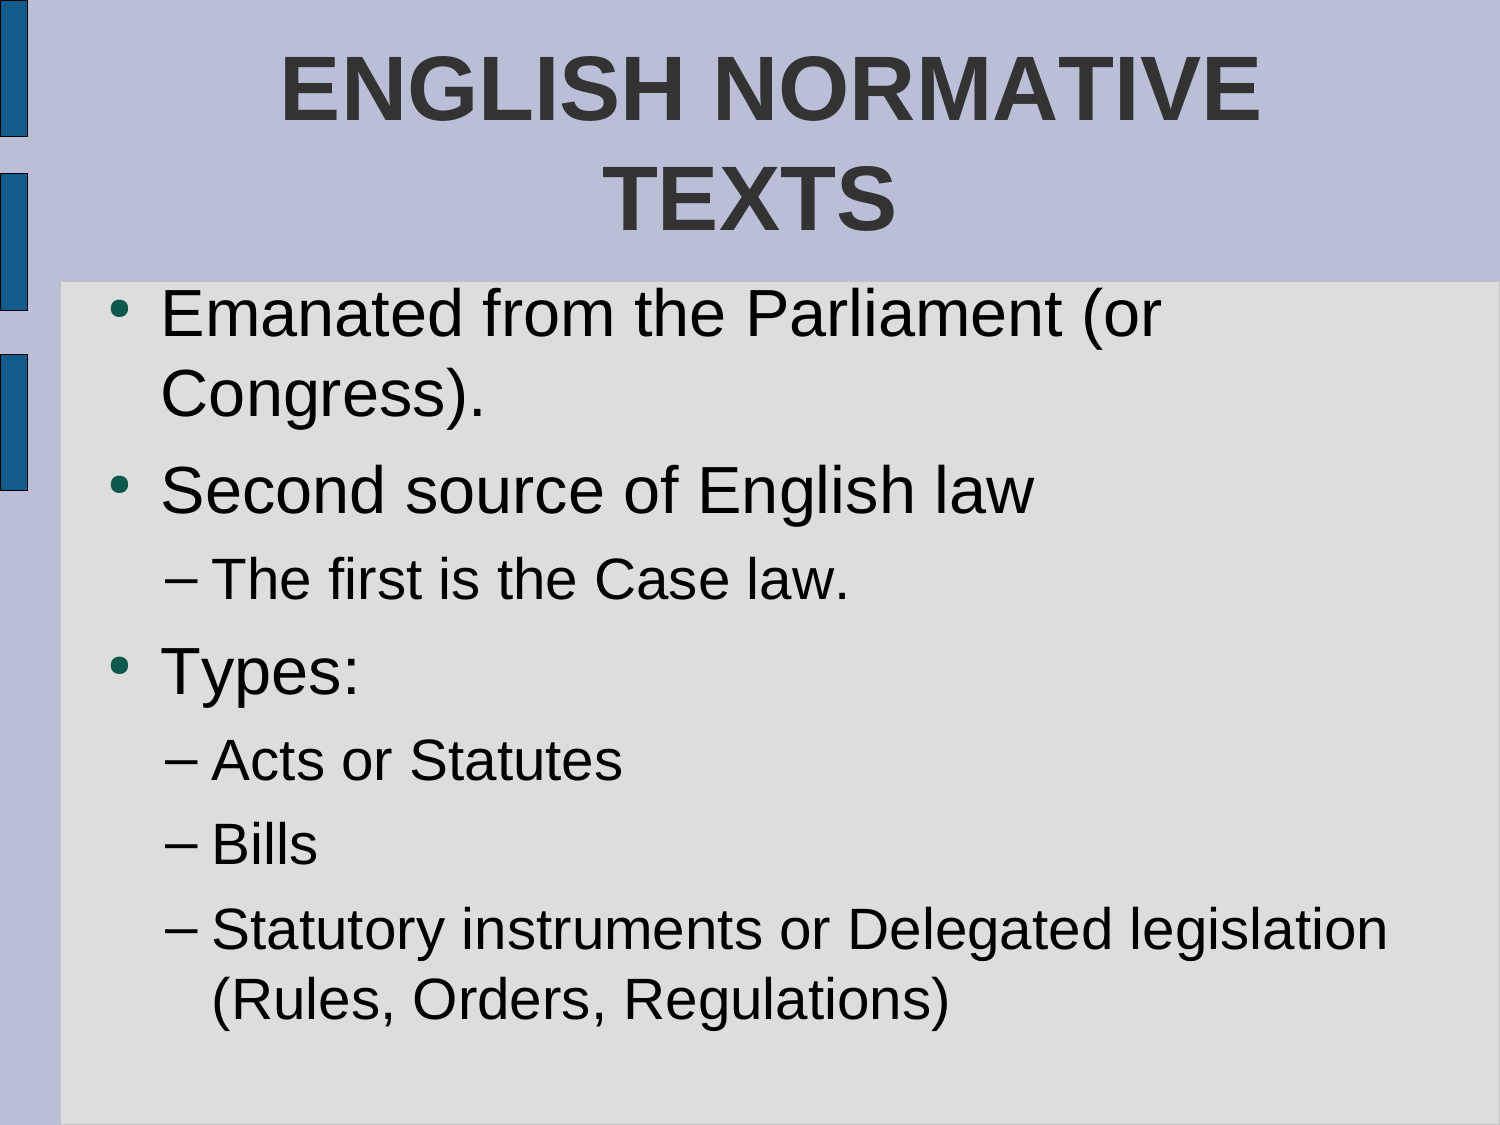

# ENGLISH NORMATIVE TEXTS
Emanated from the Parliament (or Congress).
Second source of English law
The first is the Case law.
Types:
Acts or Statutes
Bills
Statutory instruments or Delegated legislation (Rules, Orders, Regulations)